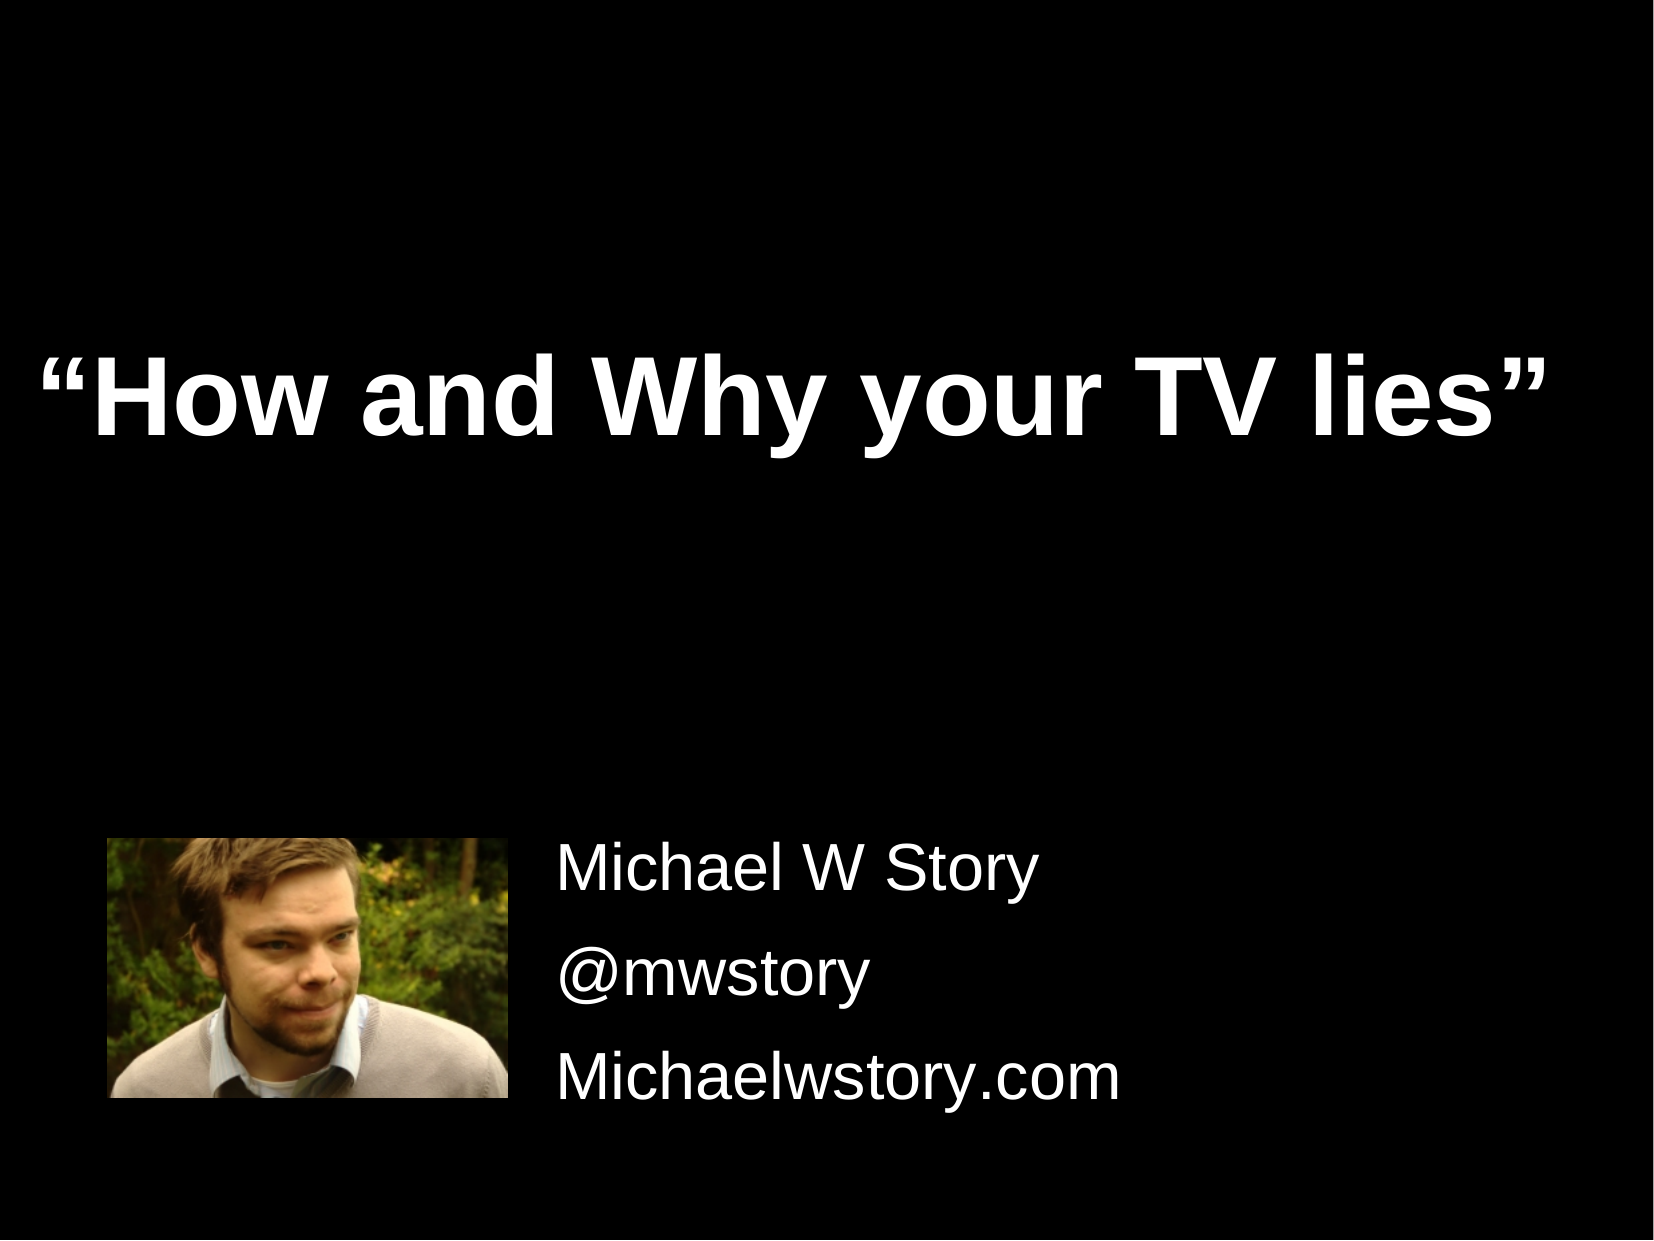

#
“How and Why your TV lies”
Michael W Story
@mwstory
Michaelwstory.com